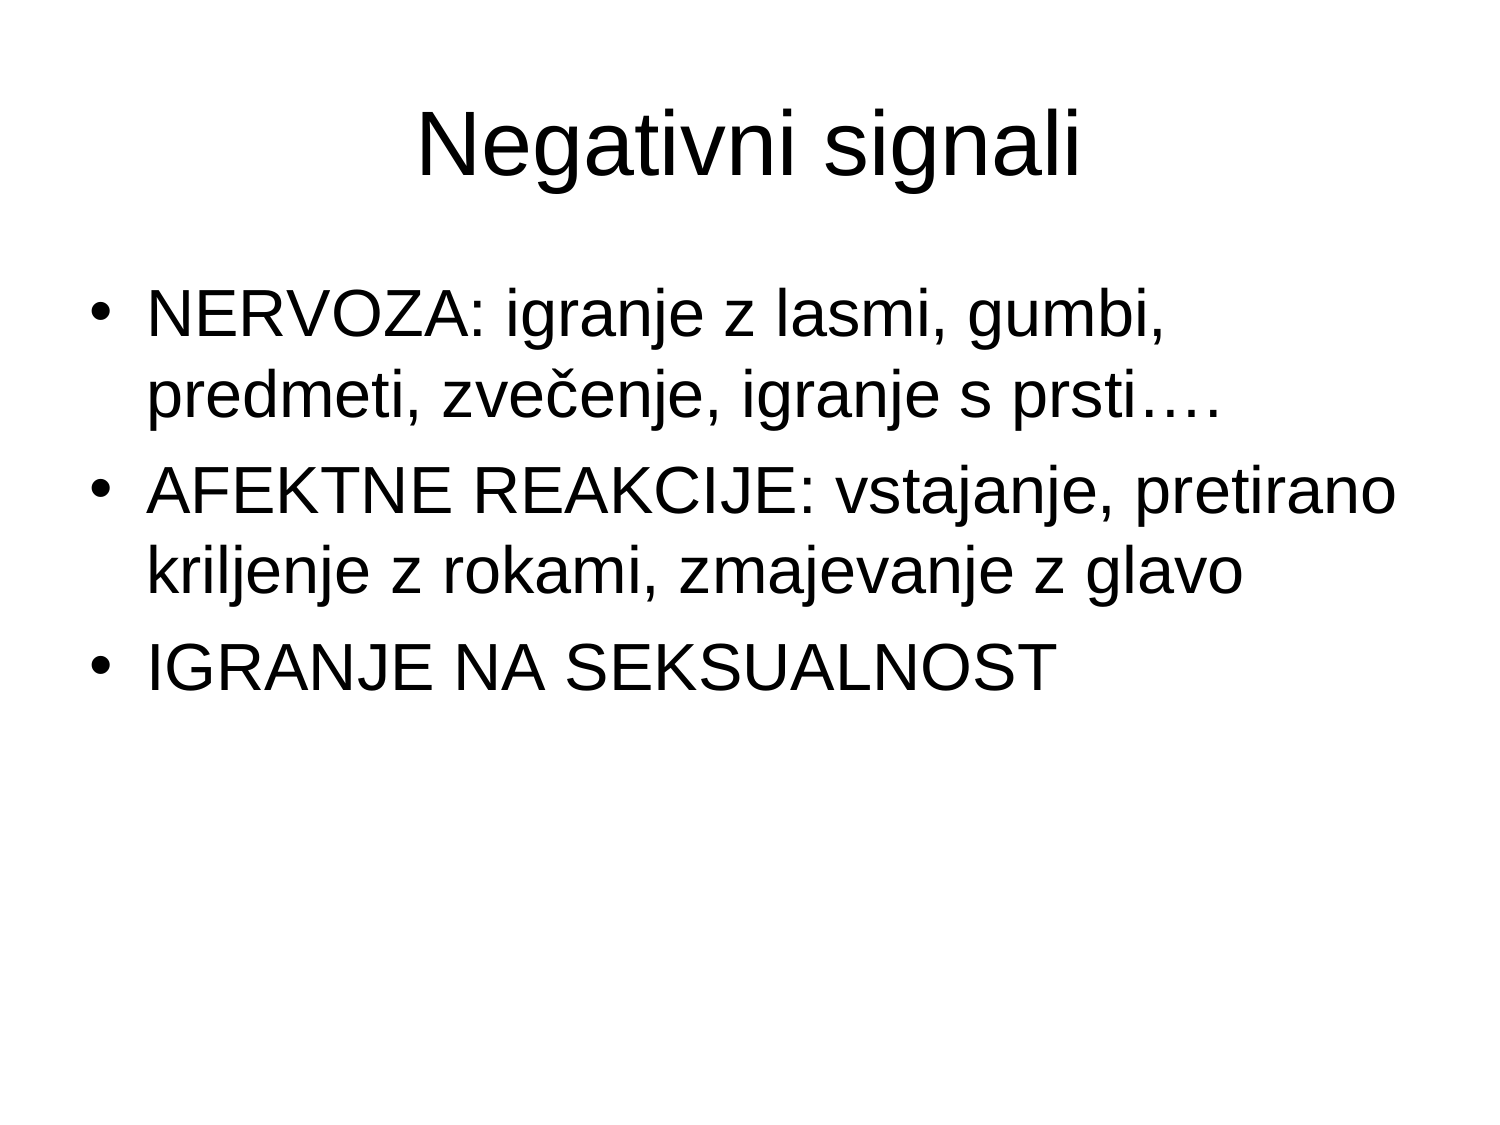

# Negativni signali
NERVOZA: igranje z lasmi, gumbi, predmeti, zvečenje, igranje s prsti….
AFEKTNE REAKCIJE: vstajanje, pretirano kriljenje z rokami, zmajevanje z glavo
IGRANJE NA SEKSUALNOST